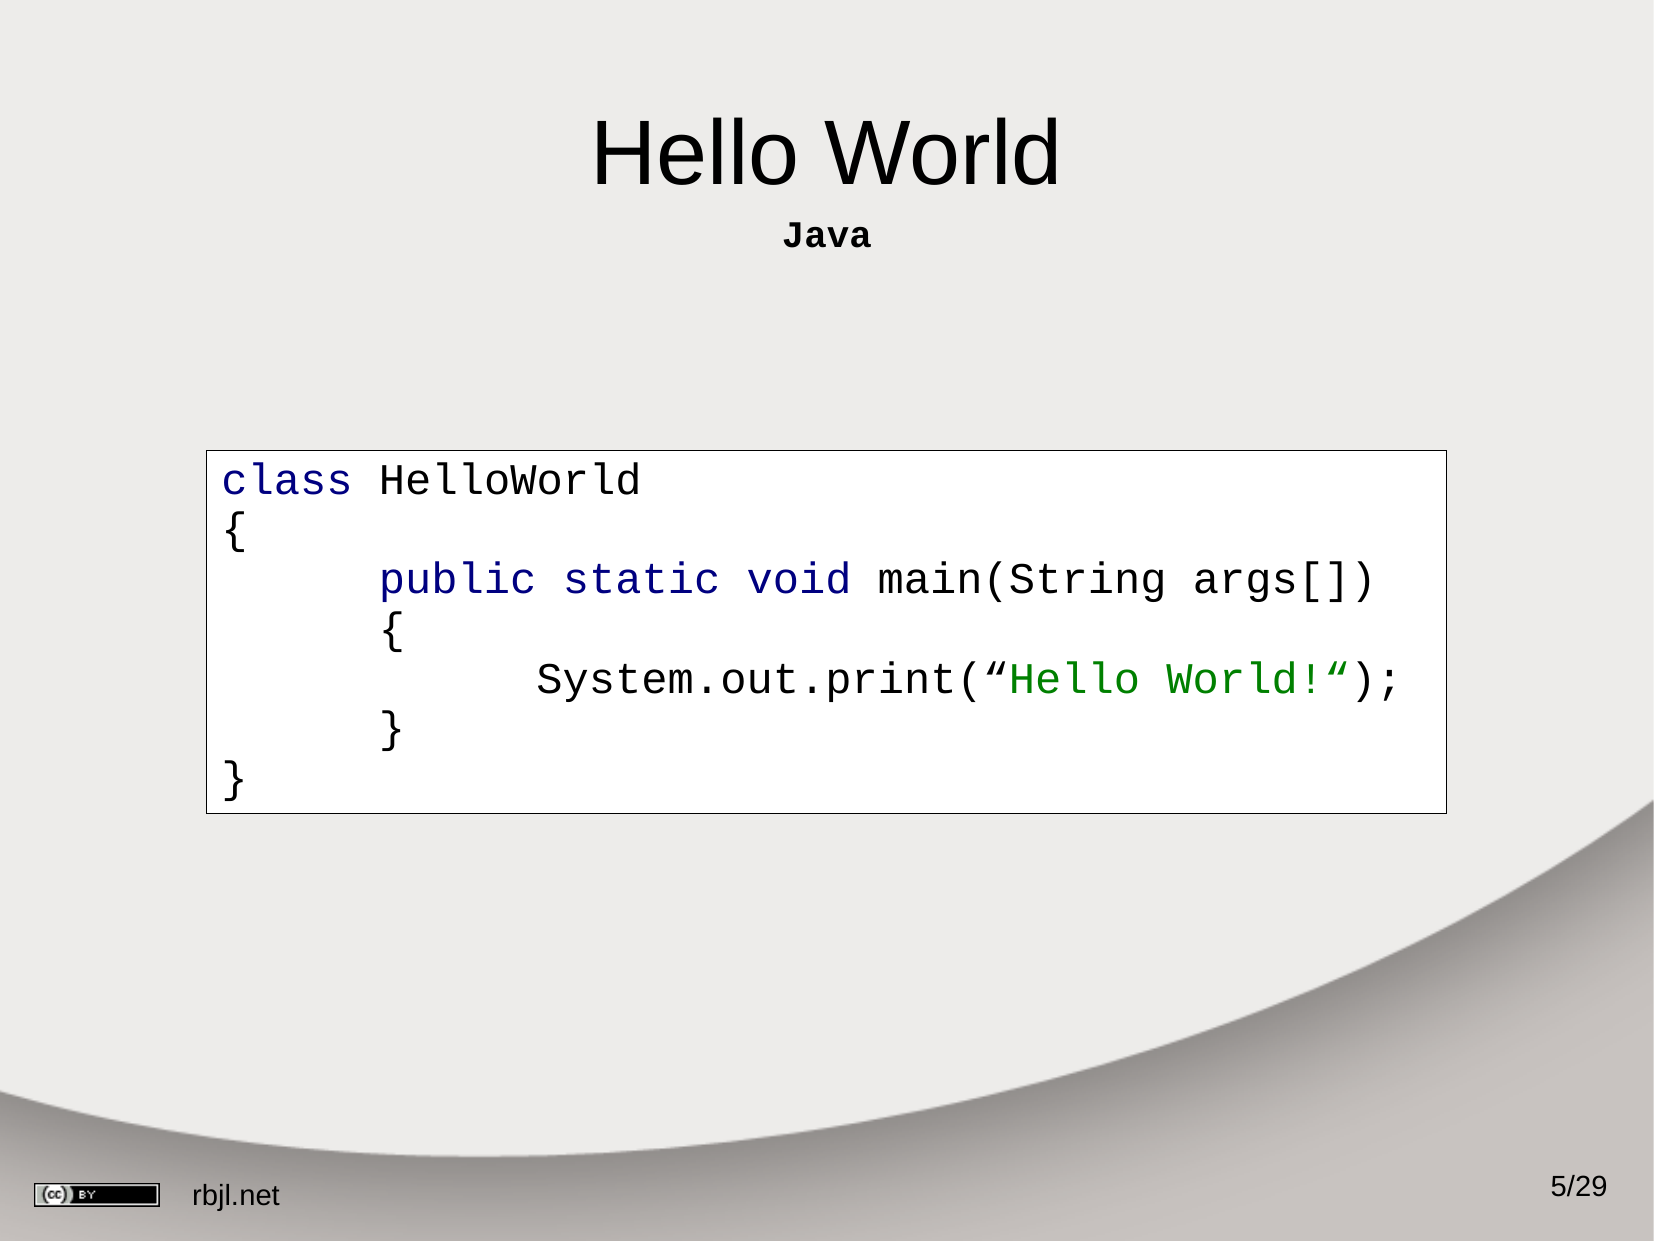

# Hello World
Java
class HelloWorld
{
 public static void main(String args[])
 {
 System.out.print(“Hello World!“);
 }
}
5